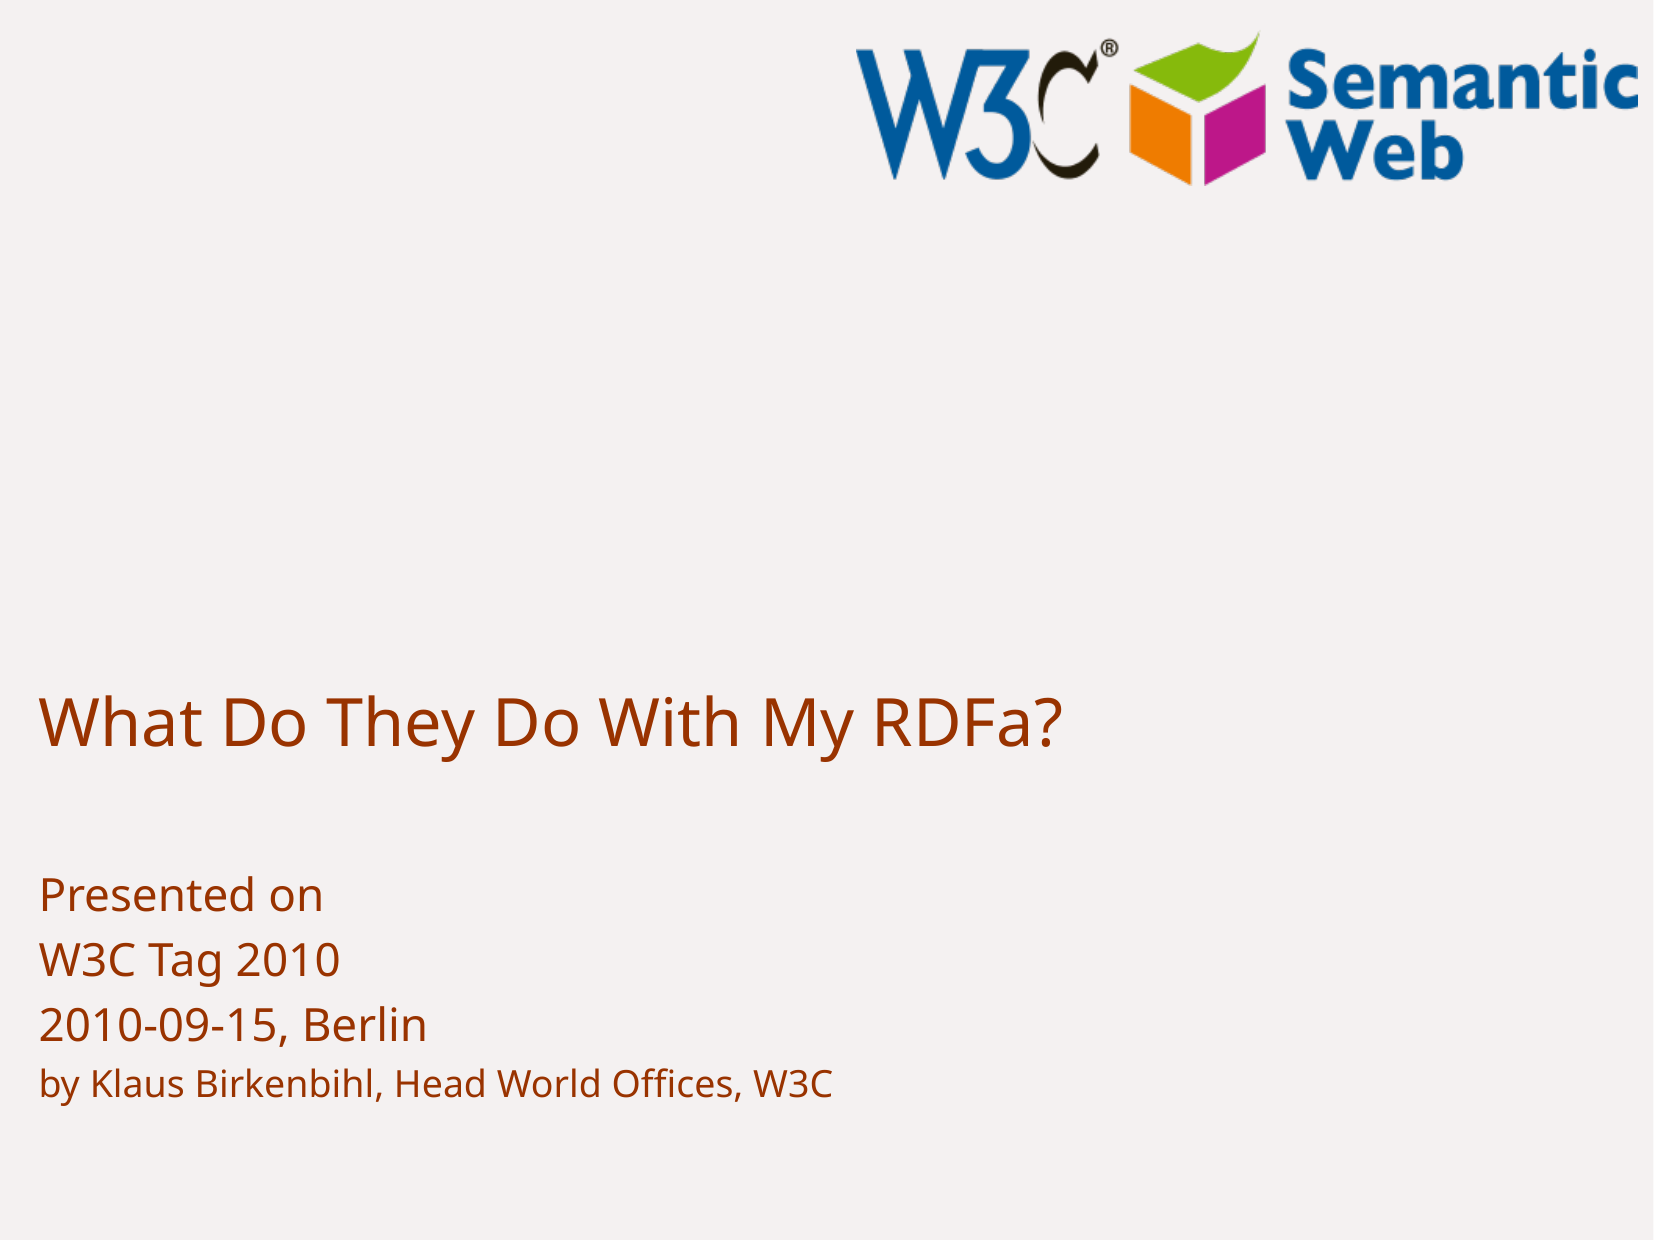

# What Do They Do With My RDFa? Presented on W3C Tag 2010 2010-09-15, Berlin by Klaus Birkenbihl, Head World Offices, W3C